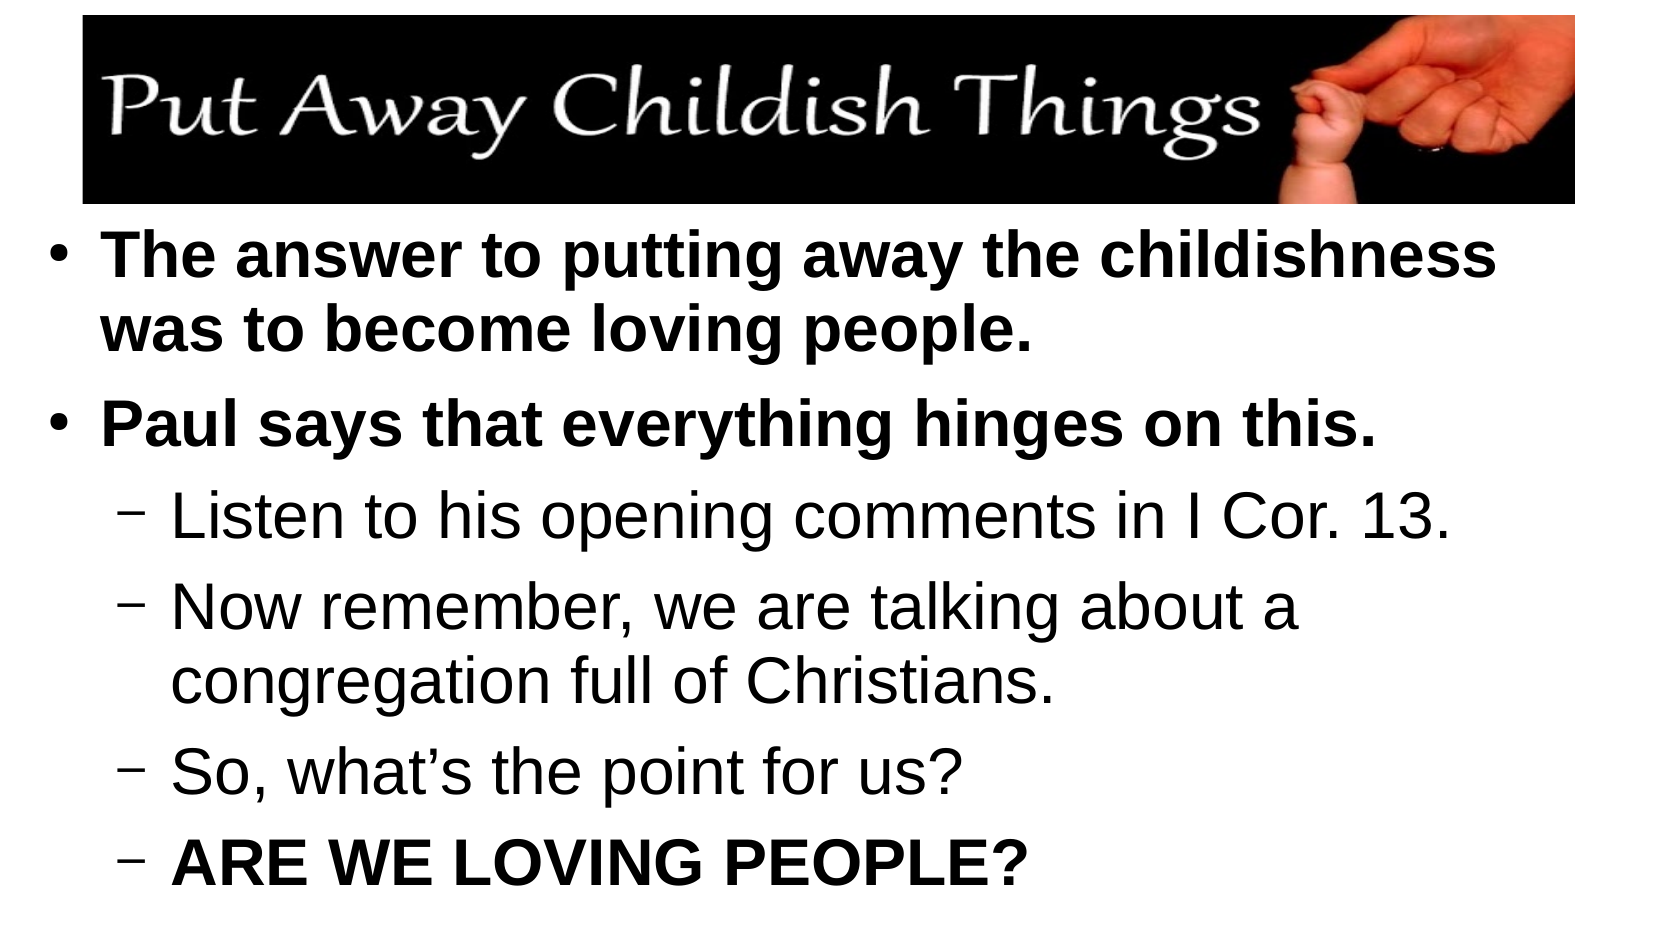

#
The answer to putting away the childishness was to become loving people.
Paul says that everything hinges on this.
Listen to his opening comments in I Cor. 13.
Now remember, we are talking about a congregation full of Christians.
So, what’s the point for us?
ARE WE LOVING PEOPLE?